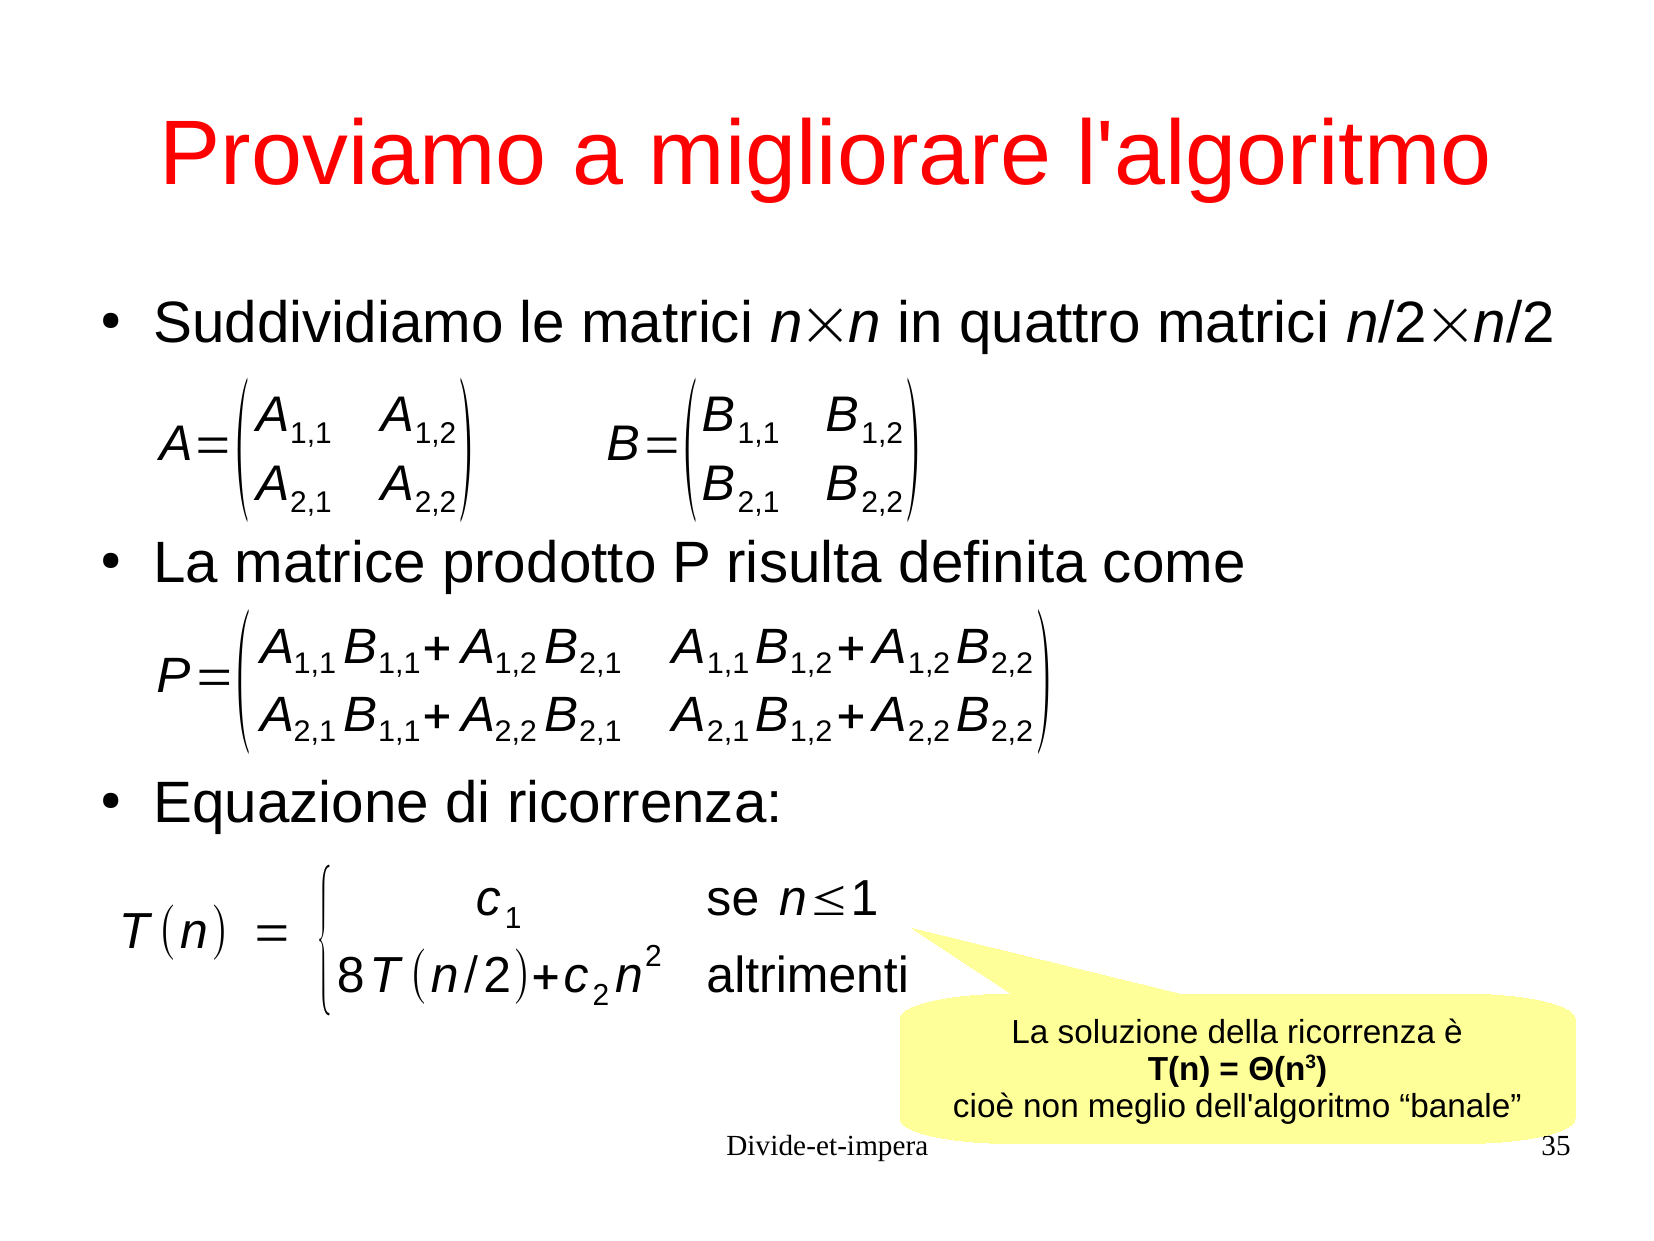

# Proviamo a migliorare l'algoritmo
Suddividiamo le matrici n´n in quattro matrici n/2´n/2
La matrice prodotto P risulta definita come
Equazione di ricorrenza:
La soluzione della ricorrenza è
T(n) = Θ(n3)
cioè non meglio dell'algoritmo “banale”
Divide-et-impera
35